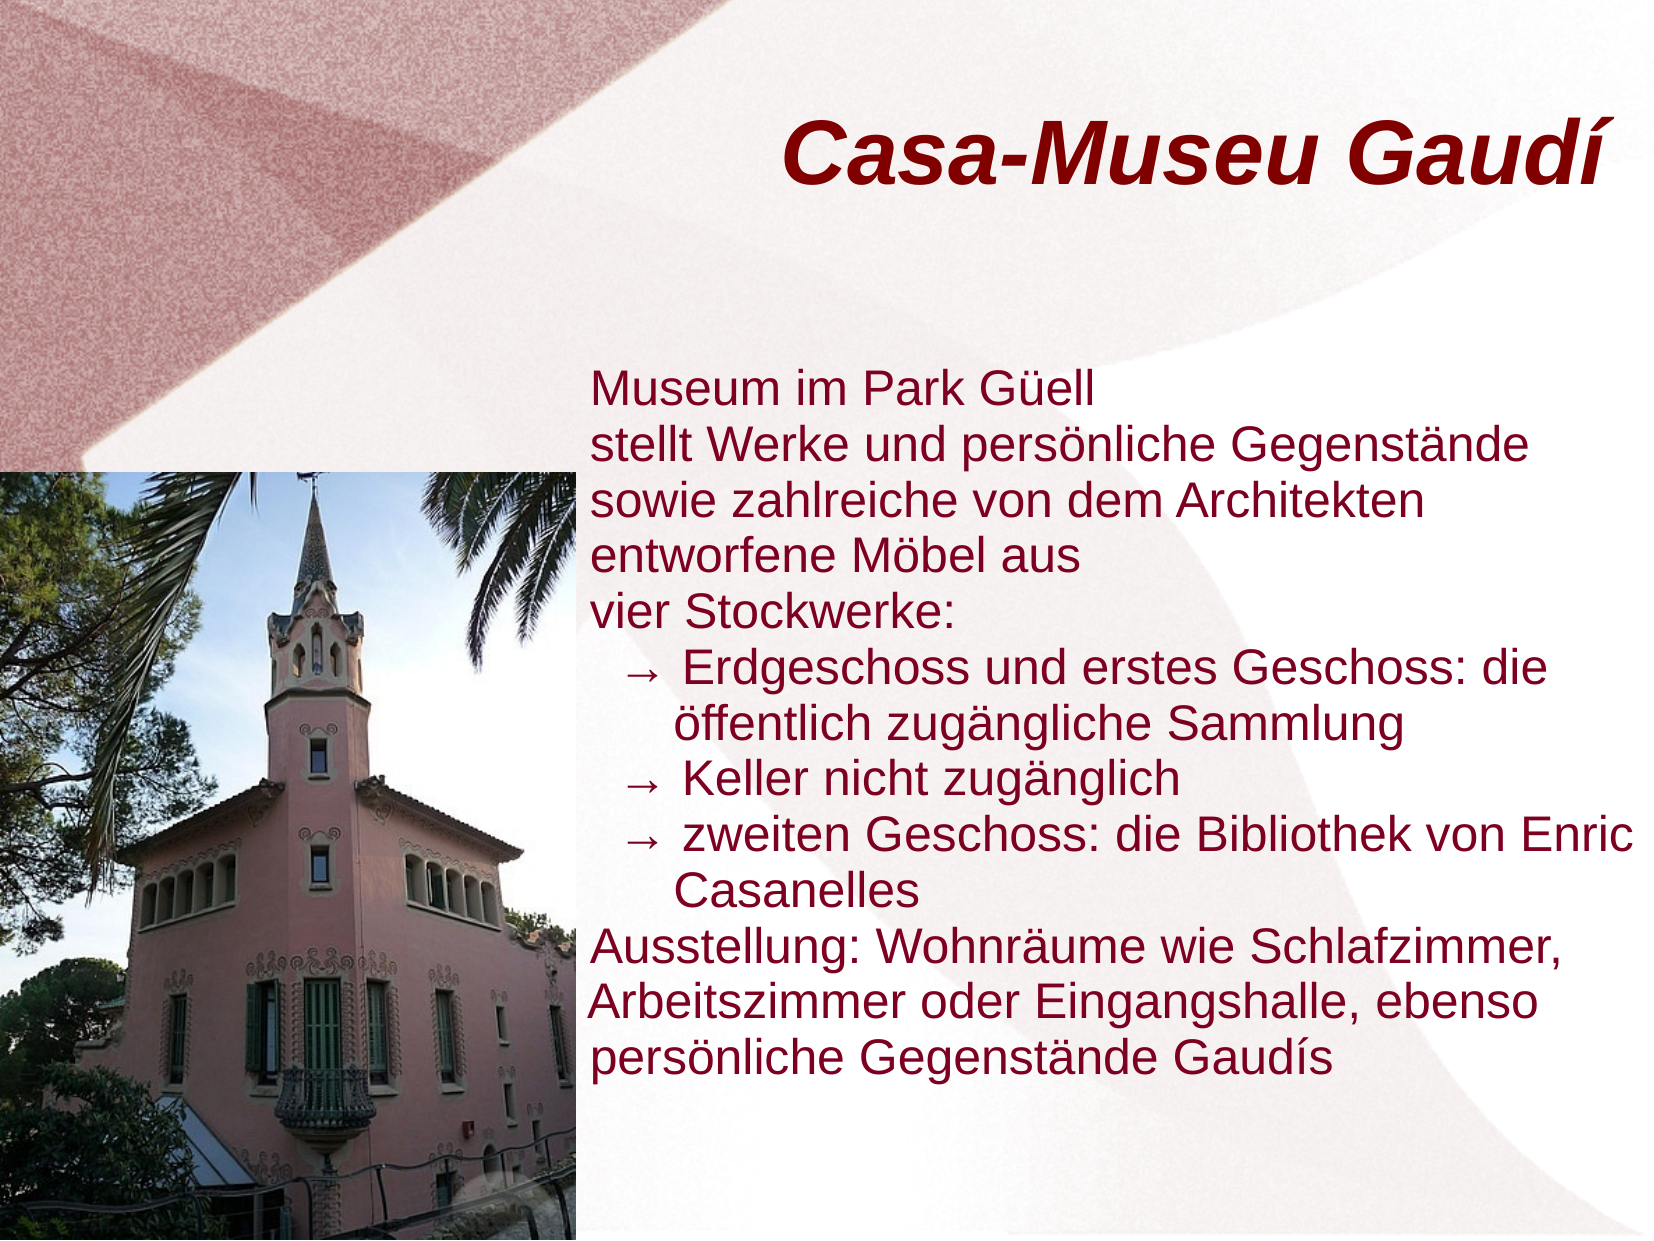

# Casa-Museu Gaudí
 Museum im Park Güell
 stellt Werke und persönliche Gegenstände sowie zahlreiche von dem Architekten entworfene Möbel aus
 vier Stockwerke:
 → Erdgeschoss und erstes Geschoss: die öffentlich zugängliche Sammlung
 → Keller nicht zugänglich
 → zweiten Geschoss: die Bibliothek von Enric Casanelles
 Ausstellung: Wohnräume wie Schlafzimmer, Arbeitszimmer oder Eingangshalle, ebenso persönliche Gegenstände Gaudís